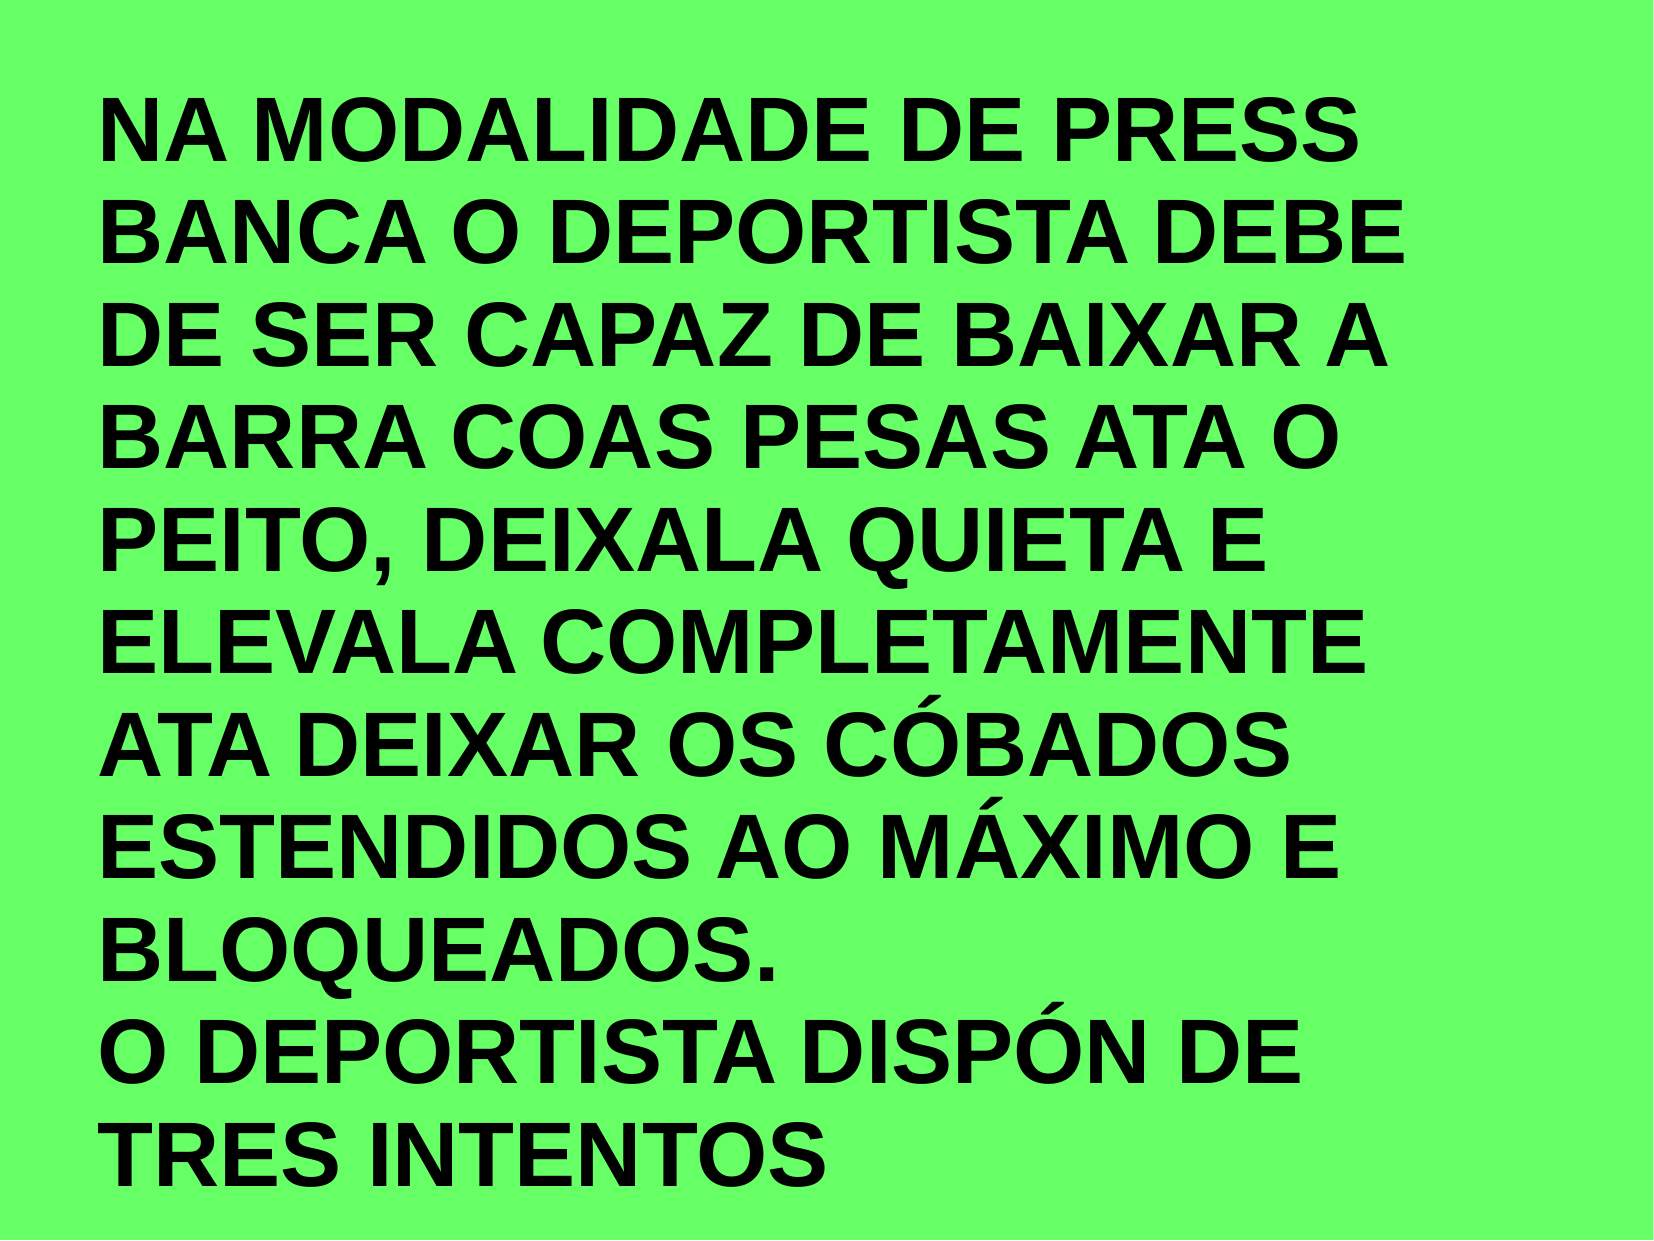

NA MODALIDADE DE PRESS BANCA O DEPORTISTA DEBE DE SER CAPAZ DE BAIXAR A BARRA COAS PESAS ATA O PEITO, DEIXALA QUIETA E ELEVALA COMPLETAMENTE ATA DEIXAR OS CÓBADOS ESTENDIDOS AO MÁXIMO E BLOQUEADOS.
O DEPORTISTA DISPÓN DE TRES INTENTOS